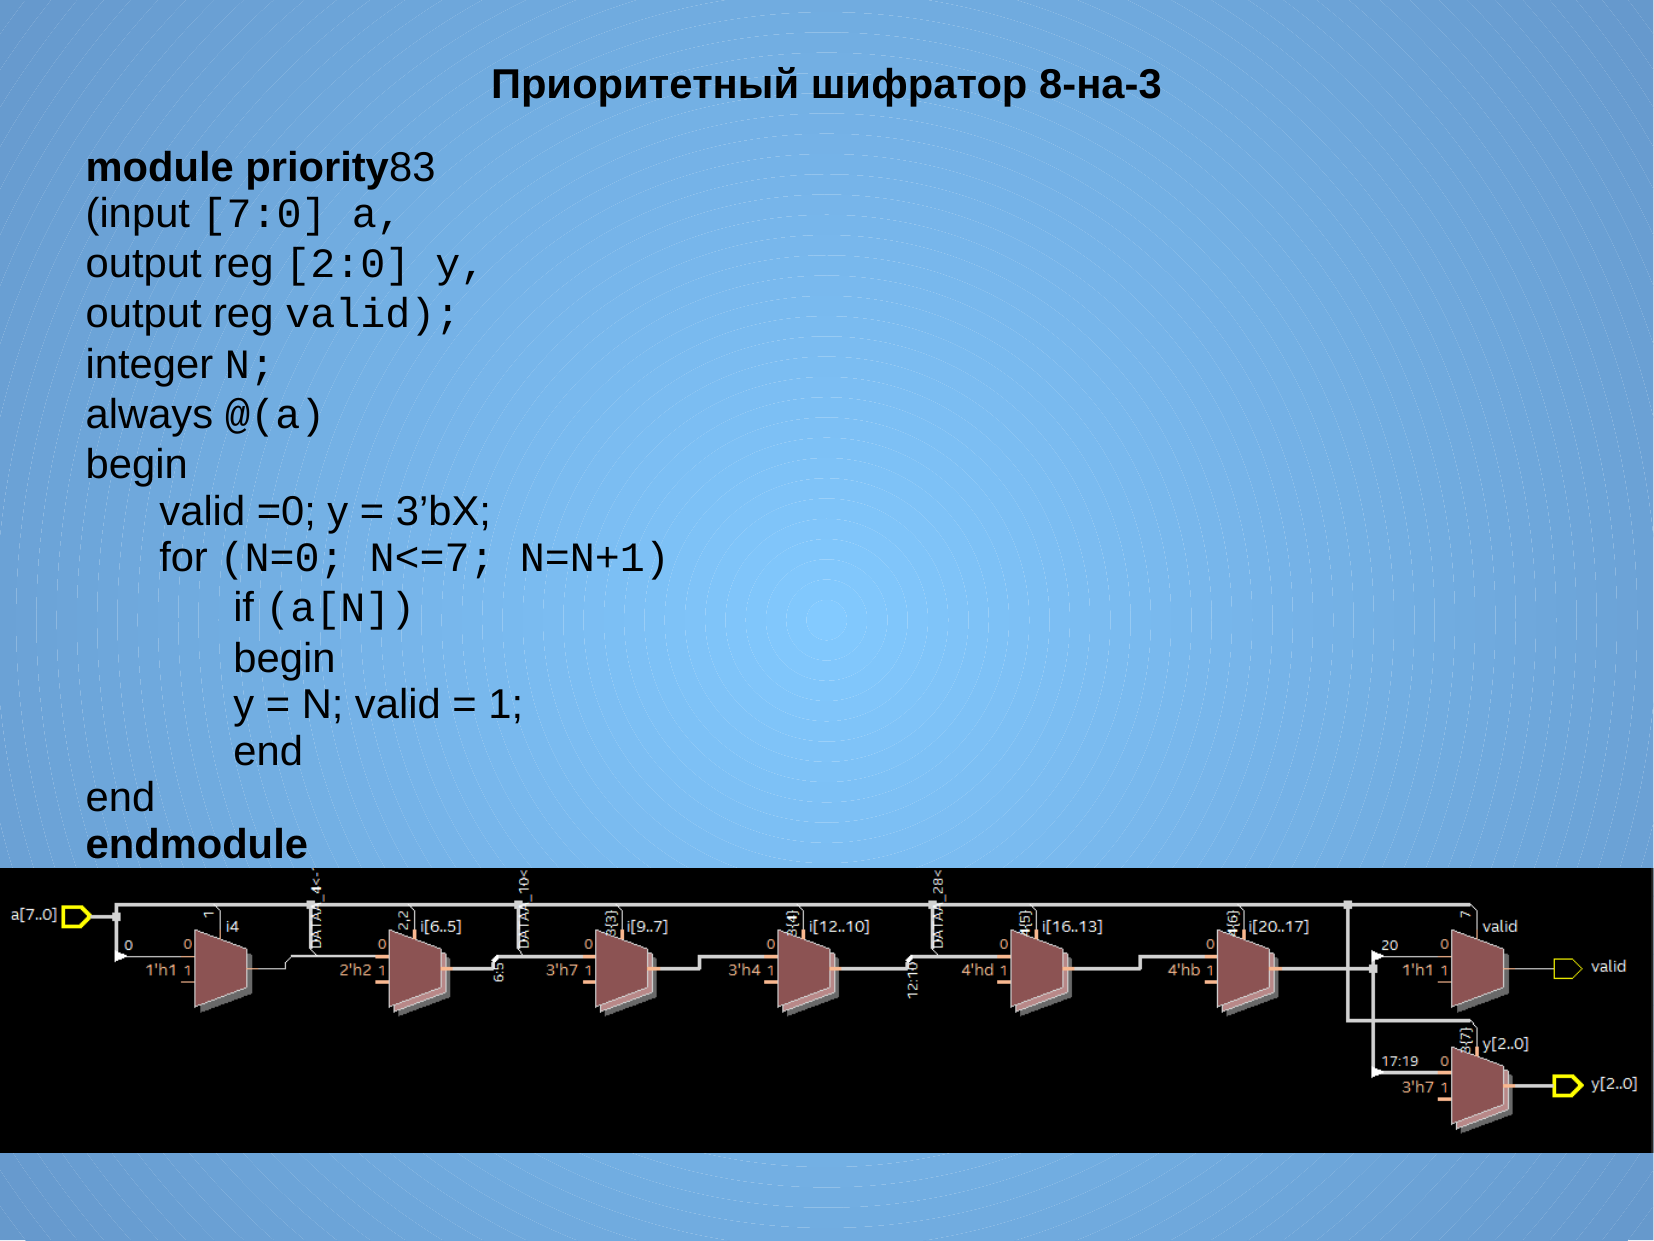

Приоритетный шифратор 8-на-3
module priority83
(input [7:0] a,
output reg [2:0] y,
output reg valid);
integer N;
always @(a)
begin
	valid =0; y = 3’bX;
	for (N=0; N<=7; N=N+1)
		if (a[N])
		begin
		y = N; valid = 1;
		end
end
endmodule